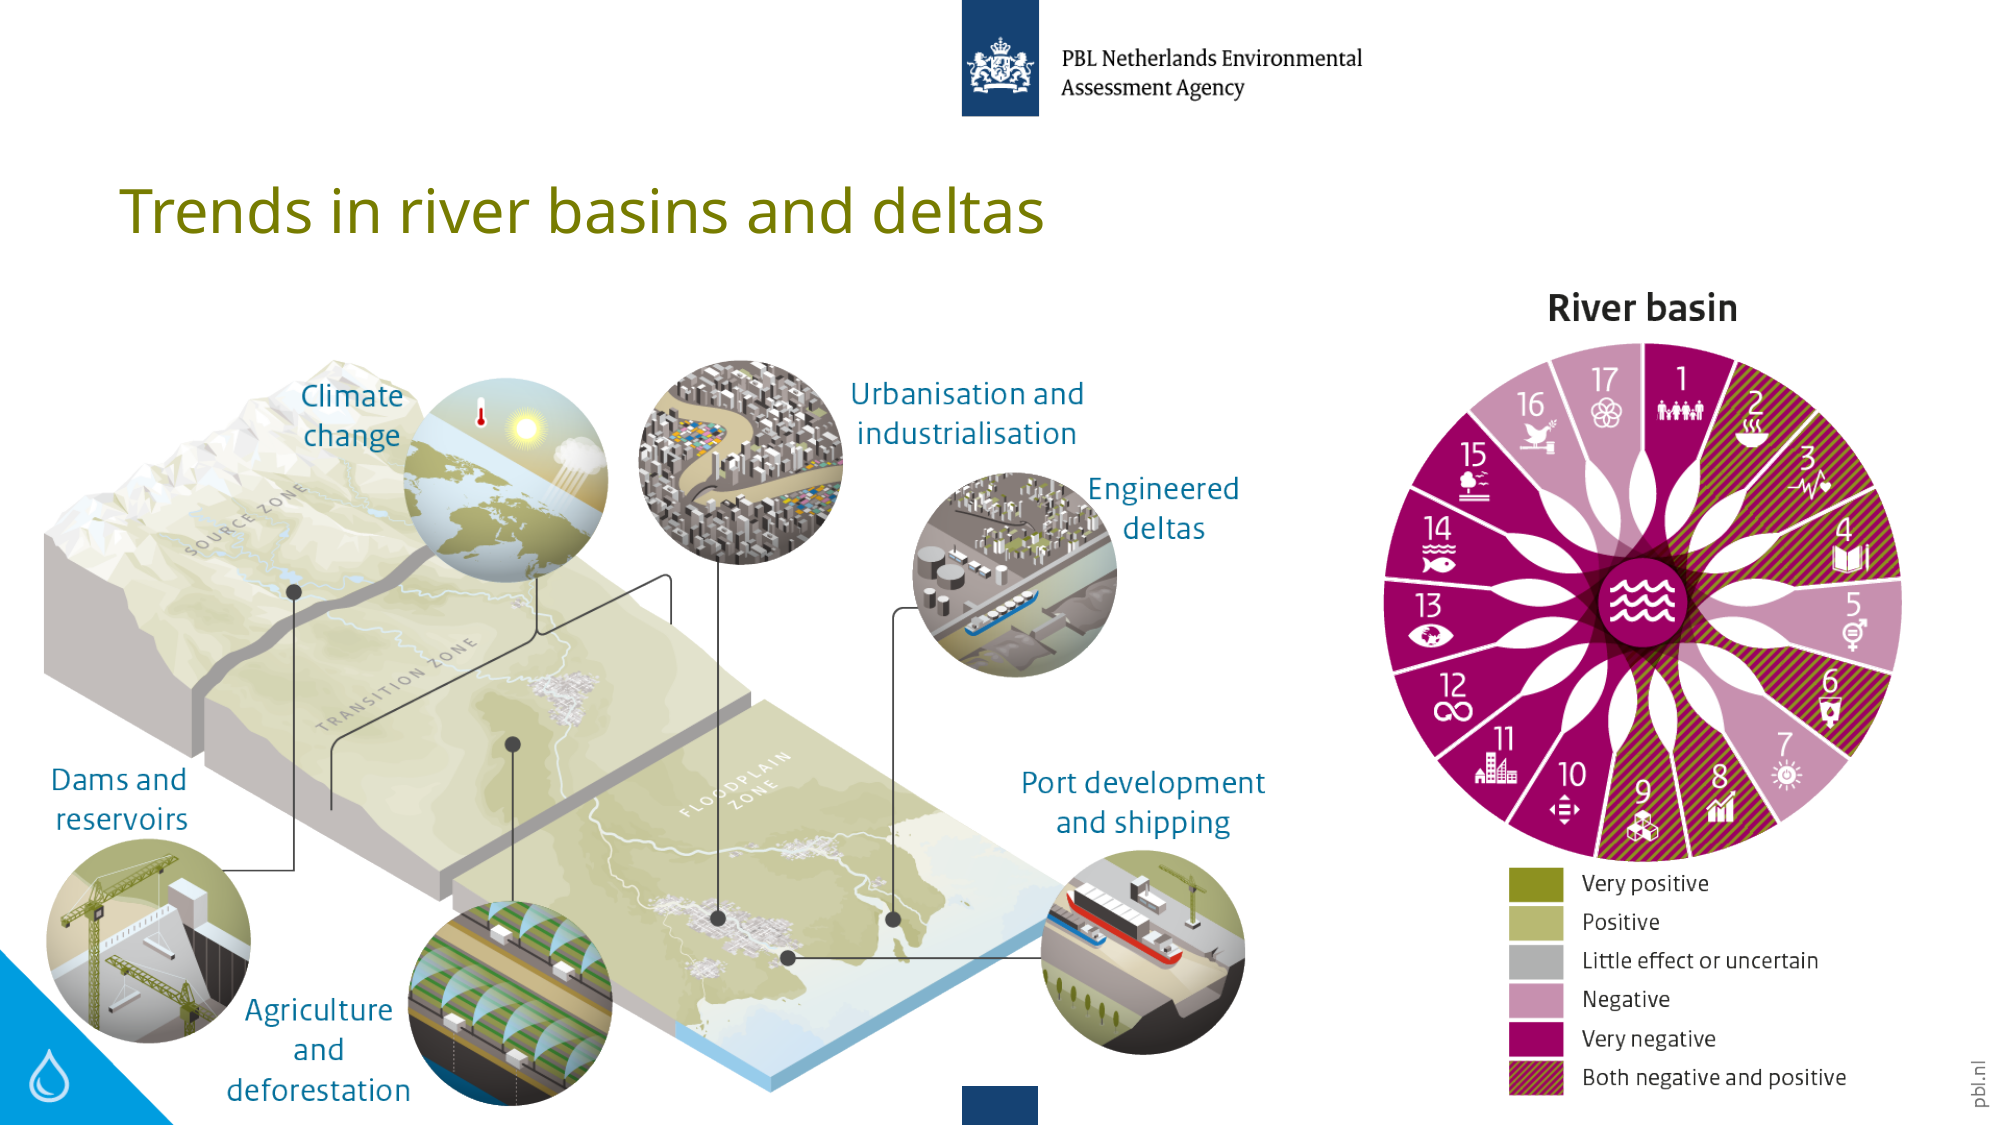

# Trends in river basins and deltas